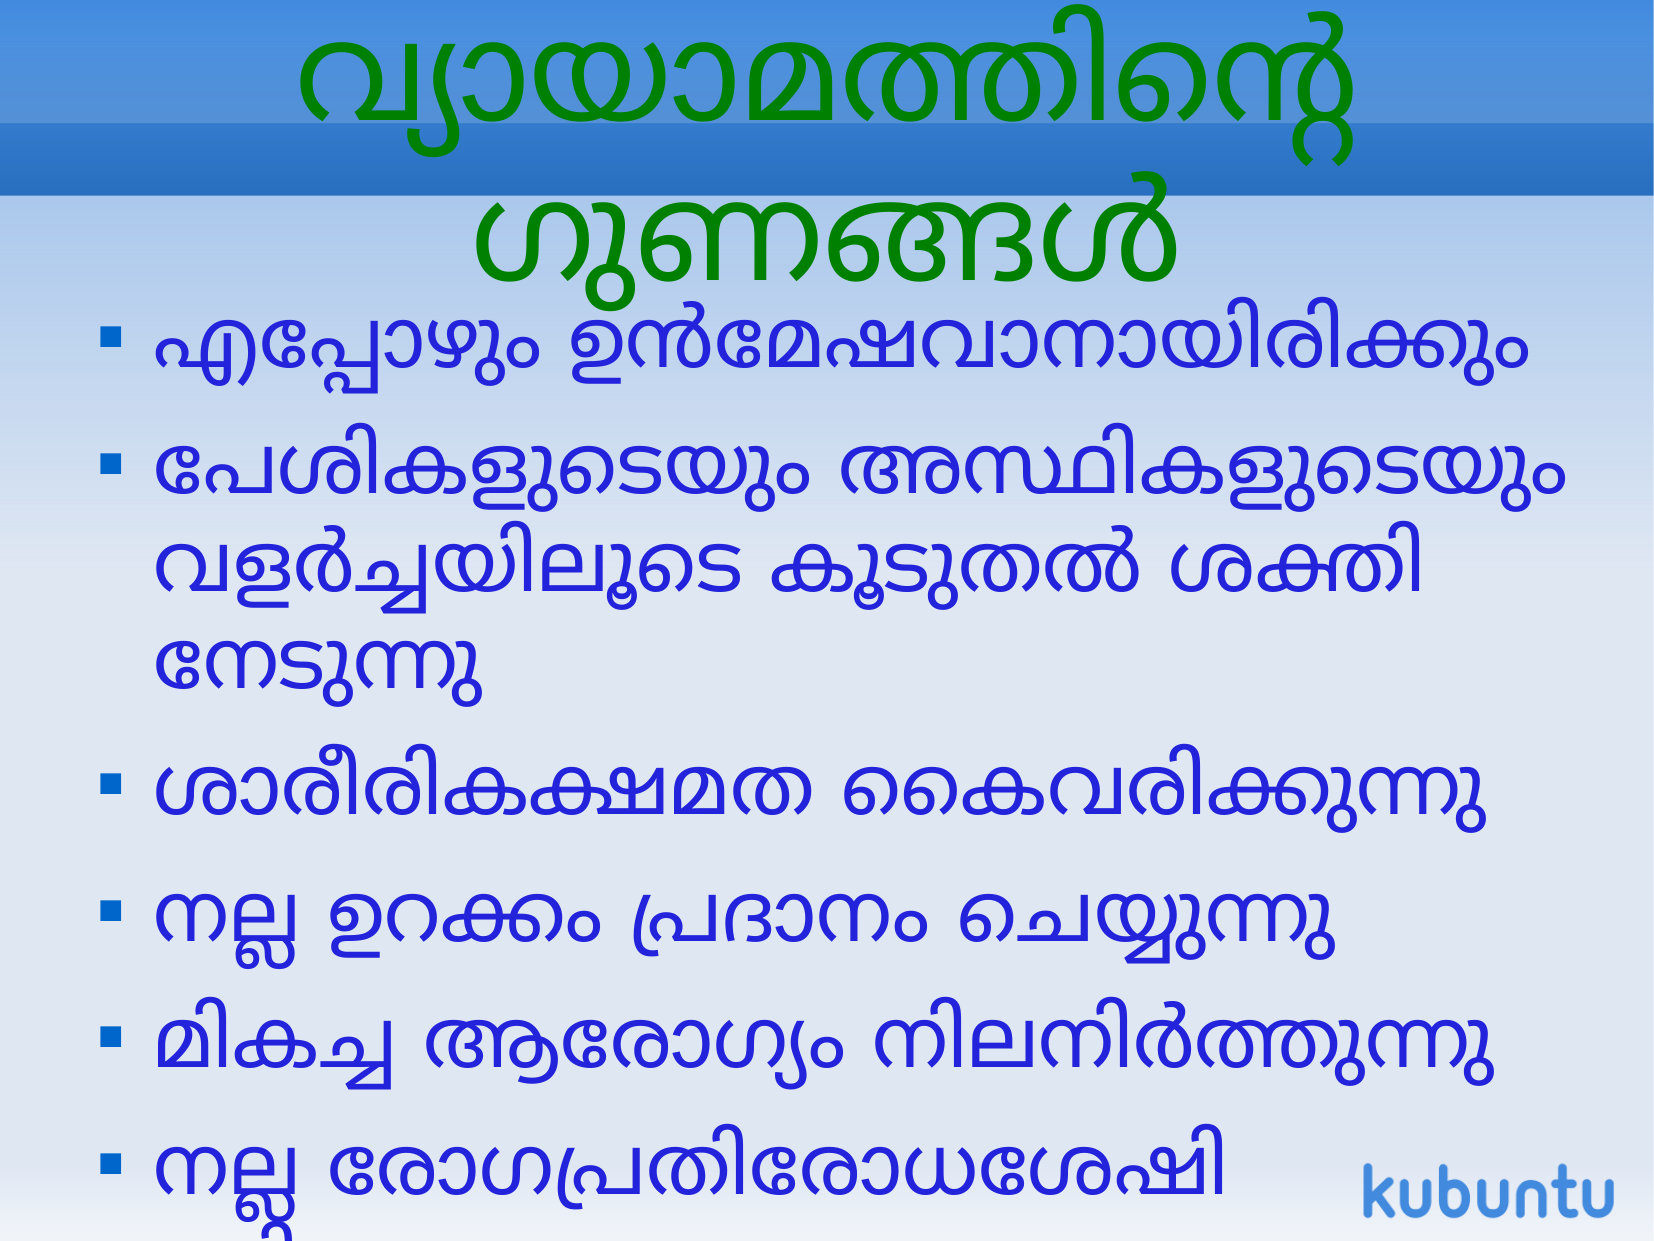

# വ്യായാമത്തിന്റെ ഗുണങ്ങള്‍
എപ്പോഴും ഉന്‍മേഷവാനായിരിക്കും
പേശികളുടെയും അസ്ഥികളുടെയും വളര്‍ച്ചയിലൂടെ കൂടുതല്‍ ശക്തി നേടുന്നു
ശാരീരികക്ഷമത കൈവരിക്കുന്നു
നല്ല ഉറക്കം പ്രദാനം ചെയ്യുന്നു
മികച്ച ആരോഗ്യം നിലനിര്‍ത്തുന്നു
നല്ല രോഗപ്രതിരോധശേഷി ലഭിക്കുന്നു